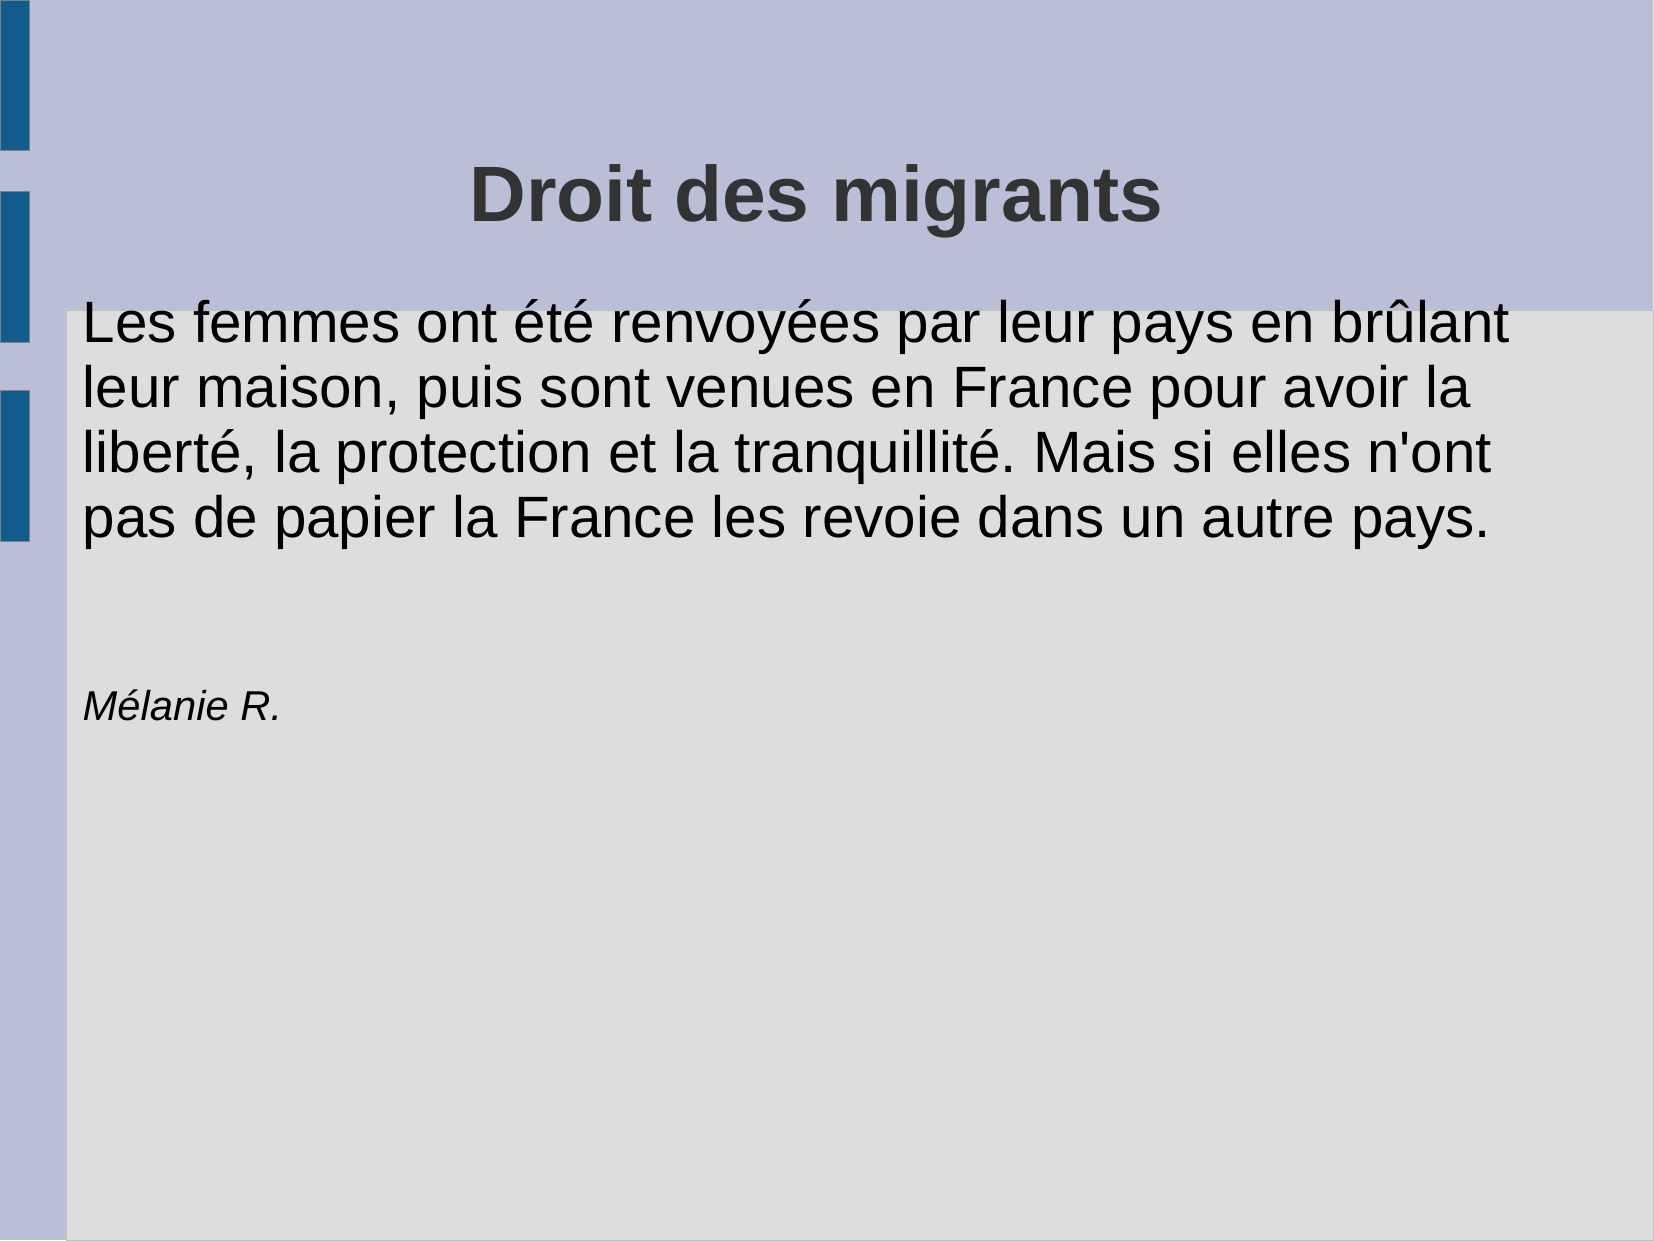

# Droit des migrants
Les femmes ont été renvoyées par leur pays en brûlant leur maison, puis sont venues en France pour avoir la liberté, la protection et la tranquillité. Mais si elles n'ont pas de papier la France les revoie dans un autre pays.
Mélanie R.